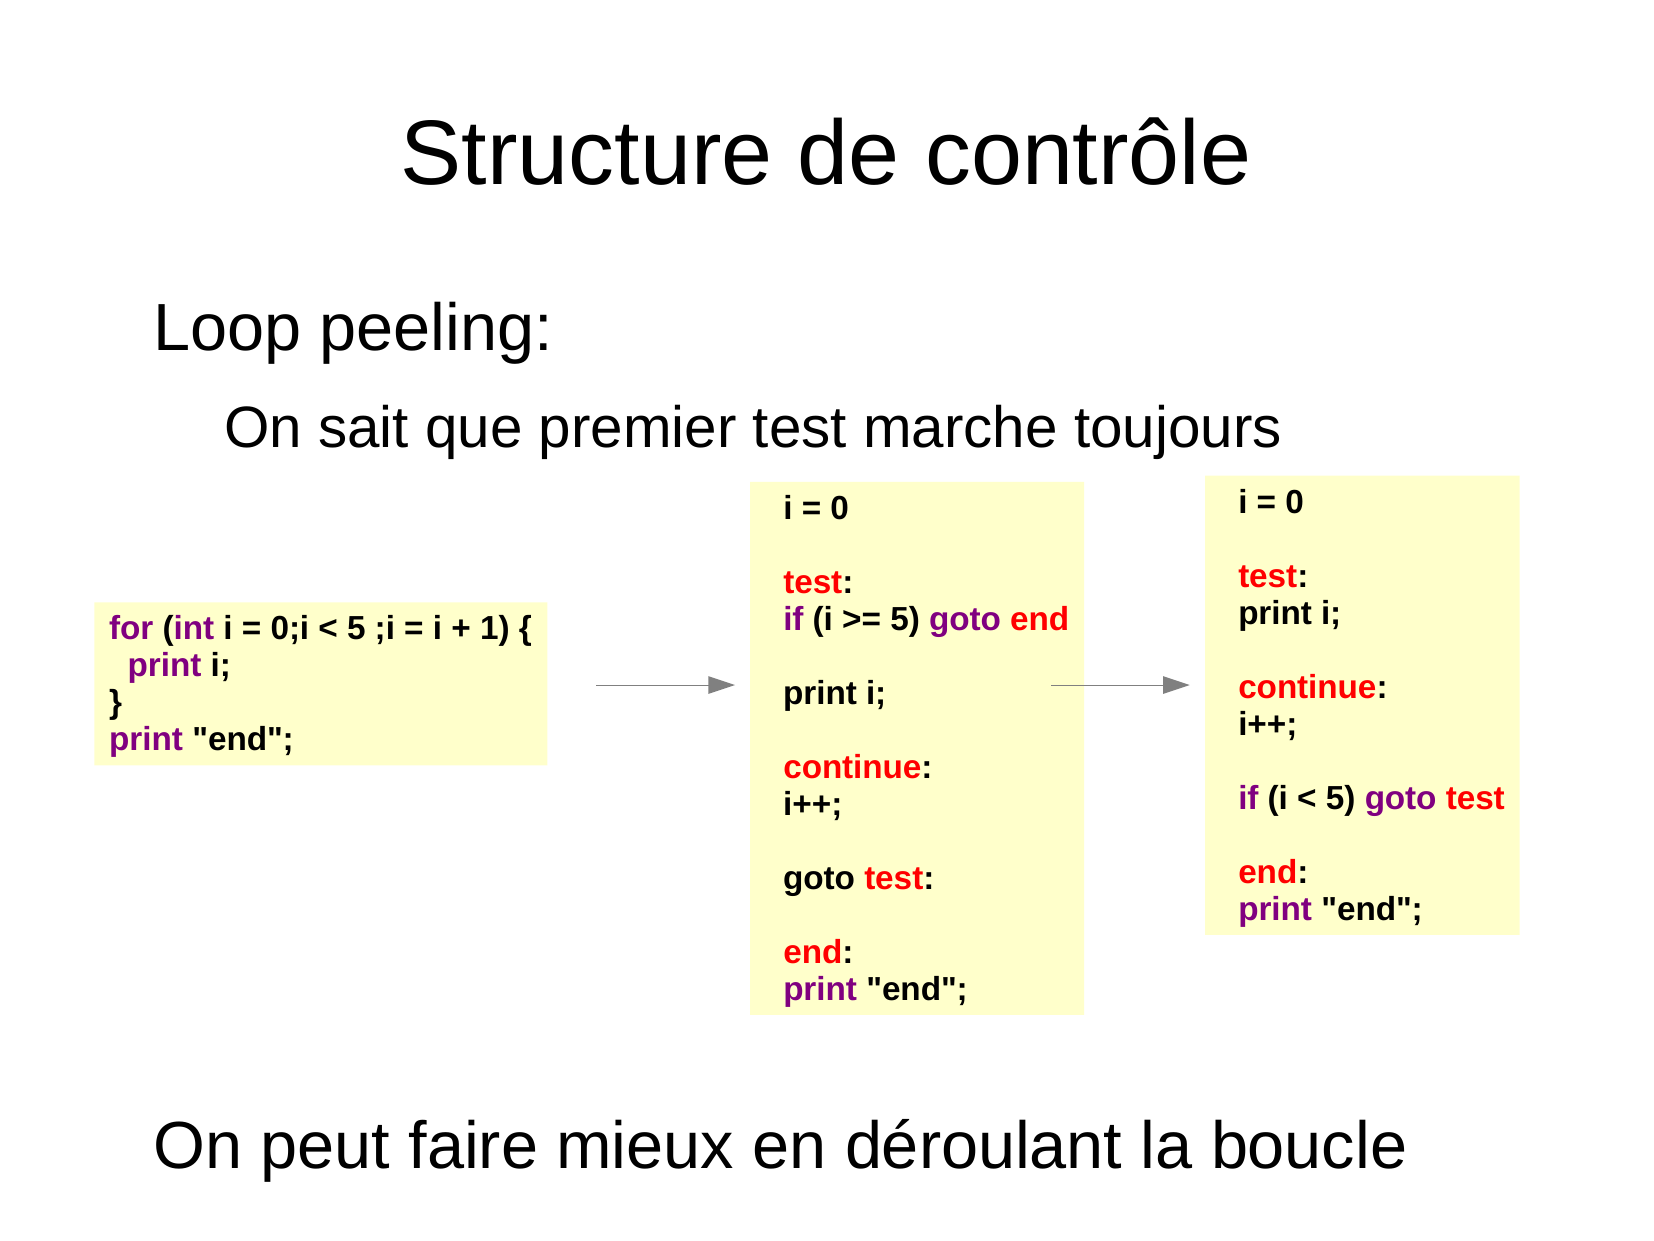

# Structure de contrôle
Loop peeling:
On sait que premier test marche toujours
On peut faire mieux en déroulant la boucle
 i = 0
 test:
 print i;
 continue:
 i++;
 if (i < 5) goto test
 end:
 print "end";
 i = 0
 test:
 if (i >= 5) goto end
 print i;
 continue:
 i++;
 goto test:
 end:
 print "end";
for (int i = 0;i < 5 ;i = i + 1) {
 print i;
}
print "end";